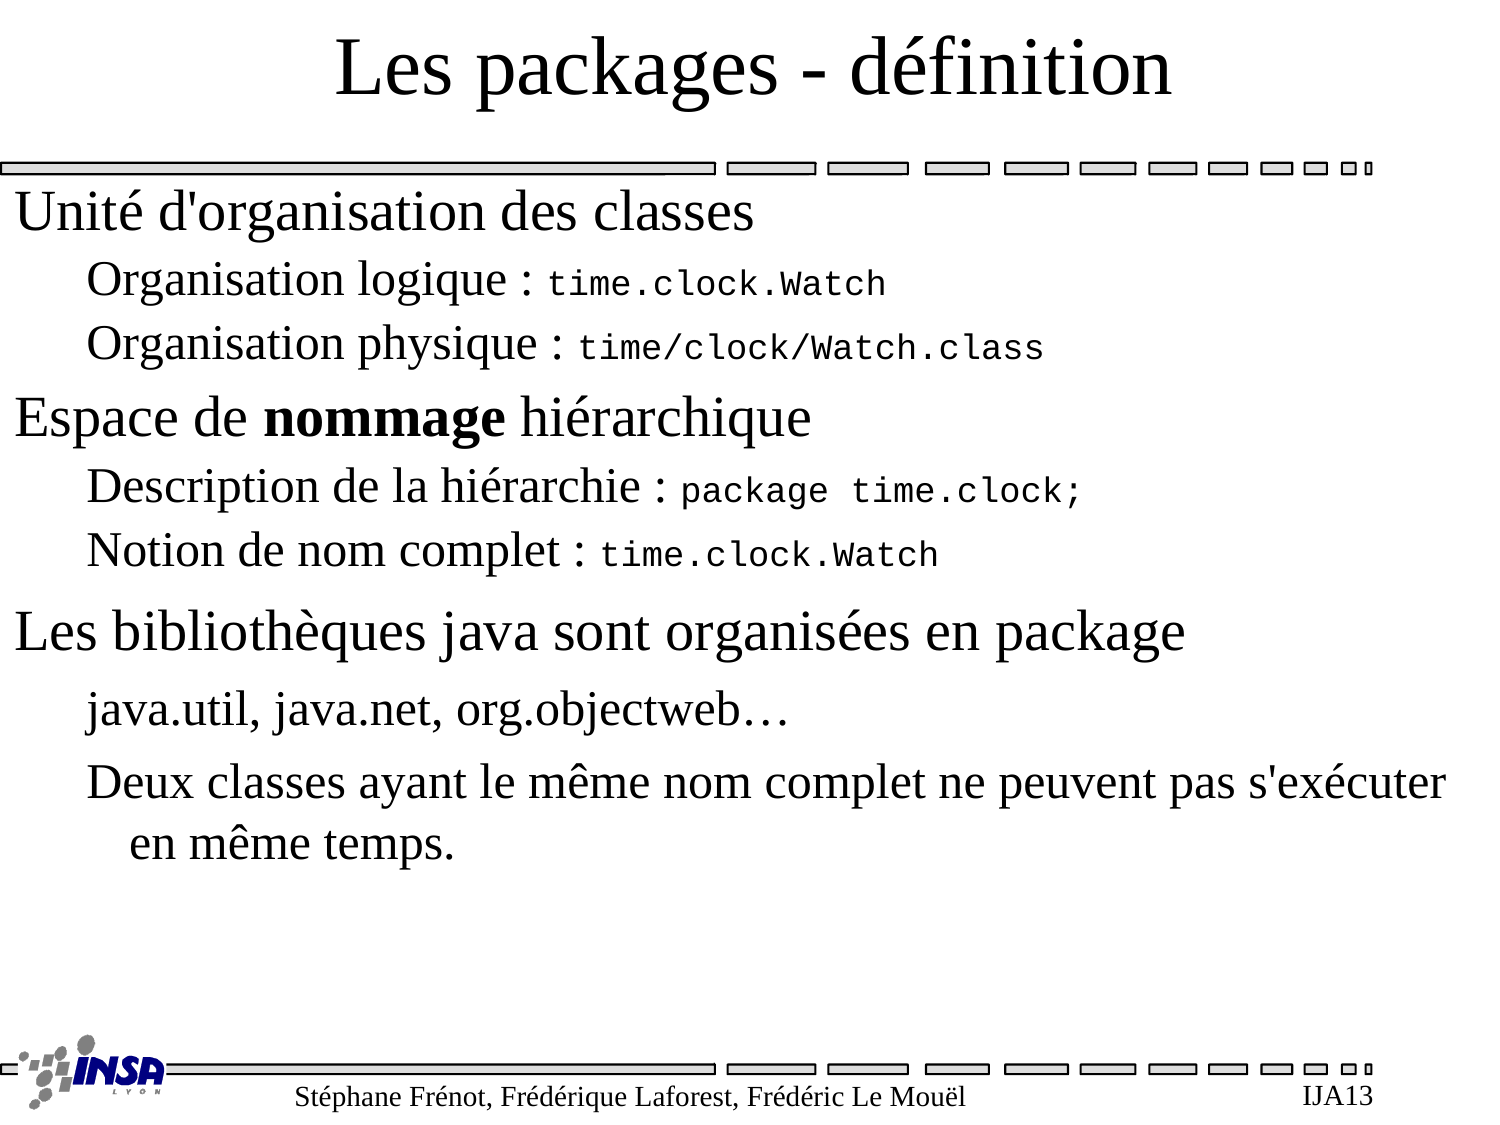

# Les packages - définition
Unité d'organisation des classes
Organisation logique : time.clock.Watch
Organisation physique : time/clock/Watch.class
Espace de nommage hiérarchique
Description de la hiérarchie : package time.clock;
Notion de nom complet : time.clock.Watch
Les bibliothèques java sont organisées en package
java.util, java.net, org.objectweb…
Deux classes ayant le même nom complet ne peuvent pas s'exécuter en même temps.